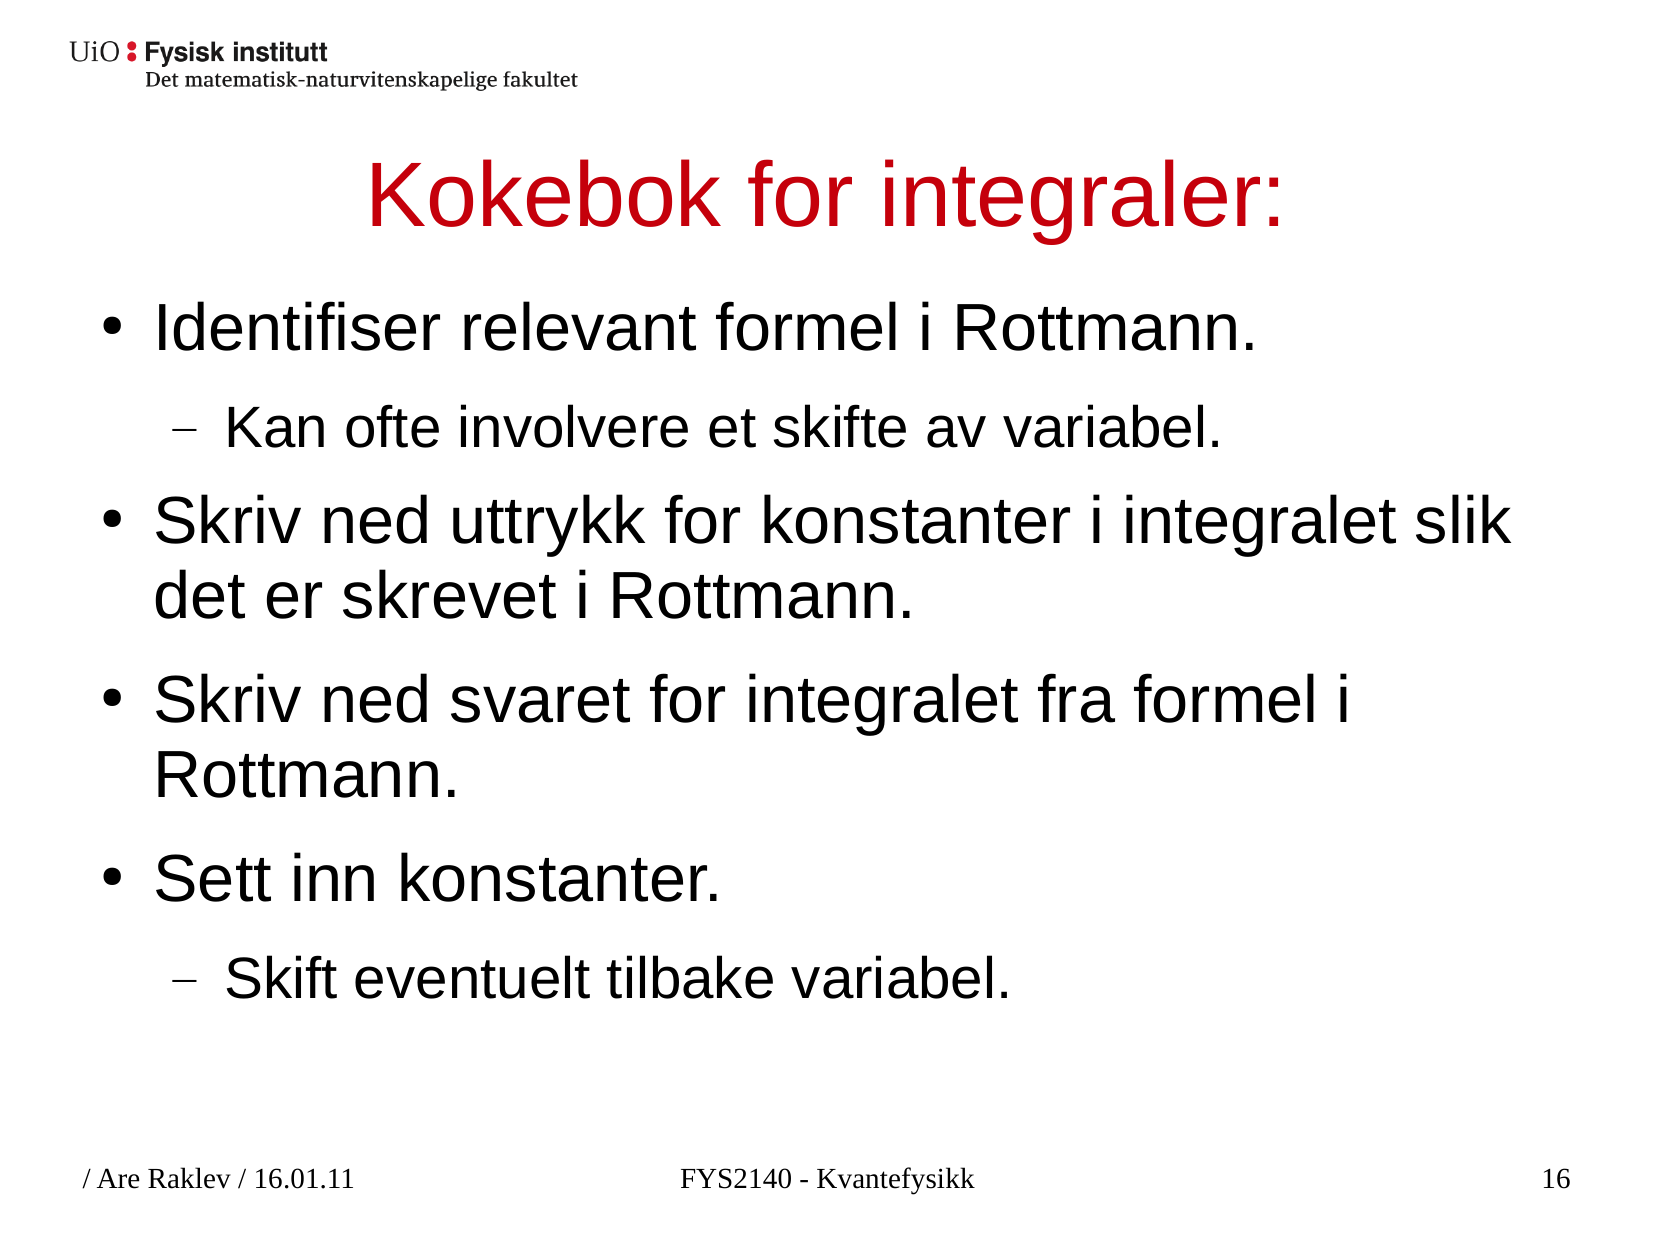

# Kokebok for integraler:
Identifiser relevant formel i Rottmann.
Kan ofte involvere et skifte av variabel.
Skriv ned uttrykk for konstanter i integralet slik det er skrevet i Rottmann.
Skriv ned svaret for integralet fra formel i Rottmann.
Sett inn konstanter.
Skift eventuelt tilbake variabel.
/ Are Raklev / 16.01.11
FYS2140 - Kvantefysikk
16